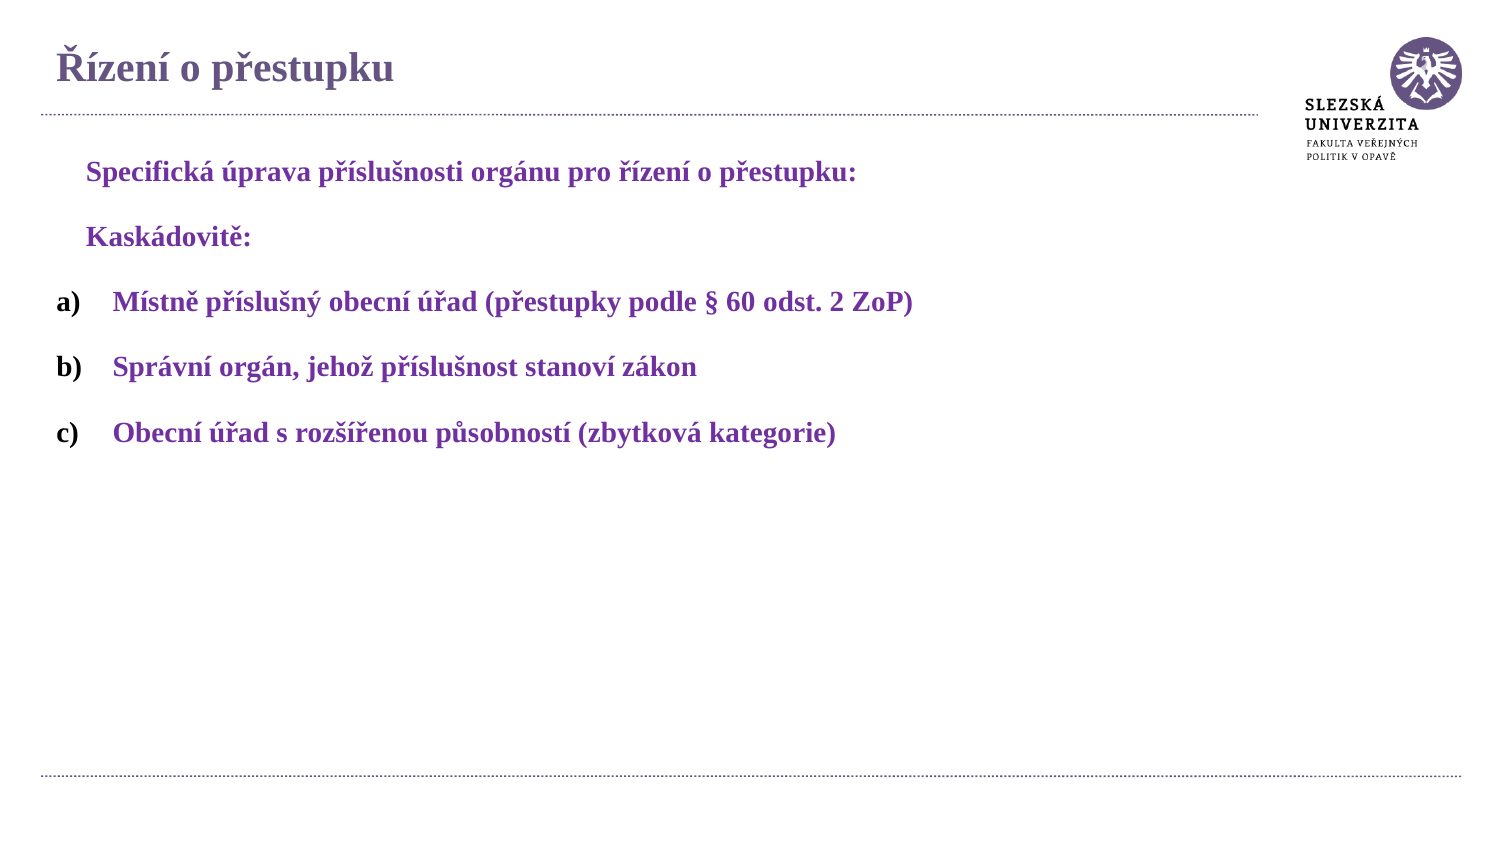

# Řízení o přestupku
Specifická úprava příslušnosti orgánu pro řízení o přestupku:
Kaskádovitě:
Místně příslušný obecní úřad (přestupky podle § 60 odst. 2 ZoP)
Správní orgán, jehož příslušnost stanoví zákon
Obecní úřad s rozšířenou působností (zbytková kategorie)